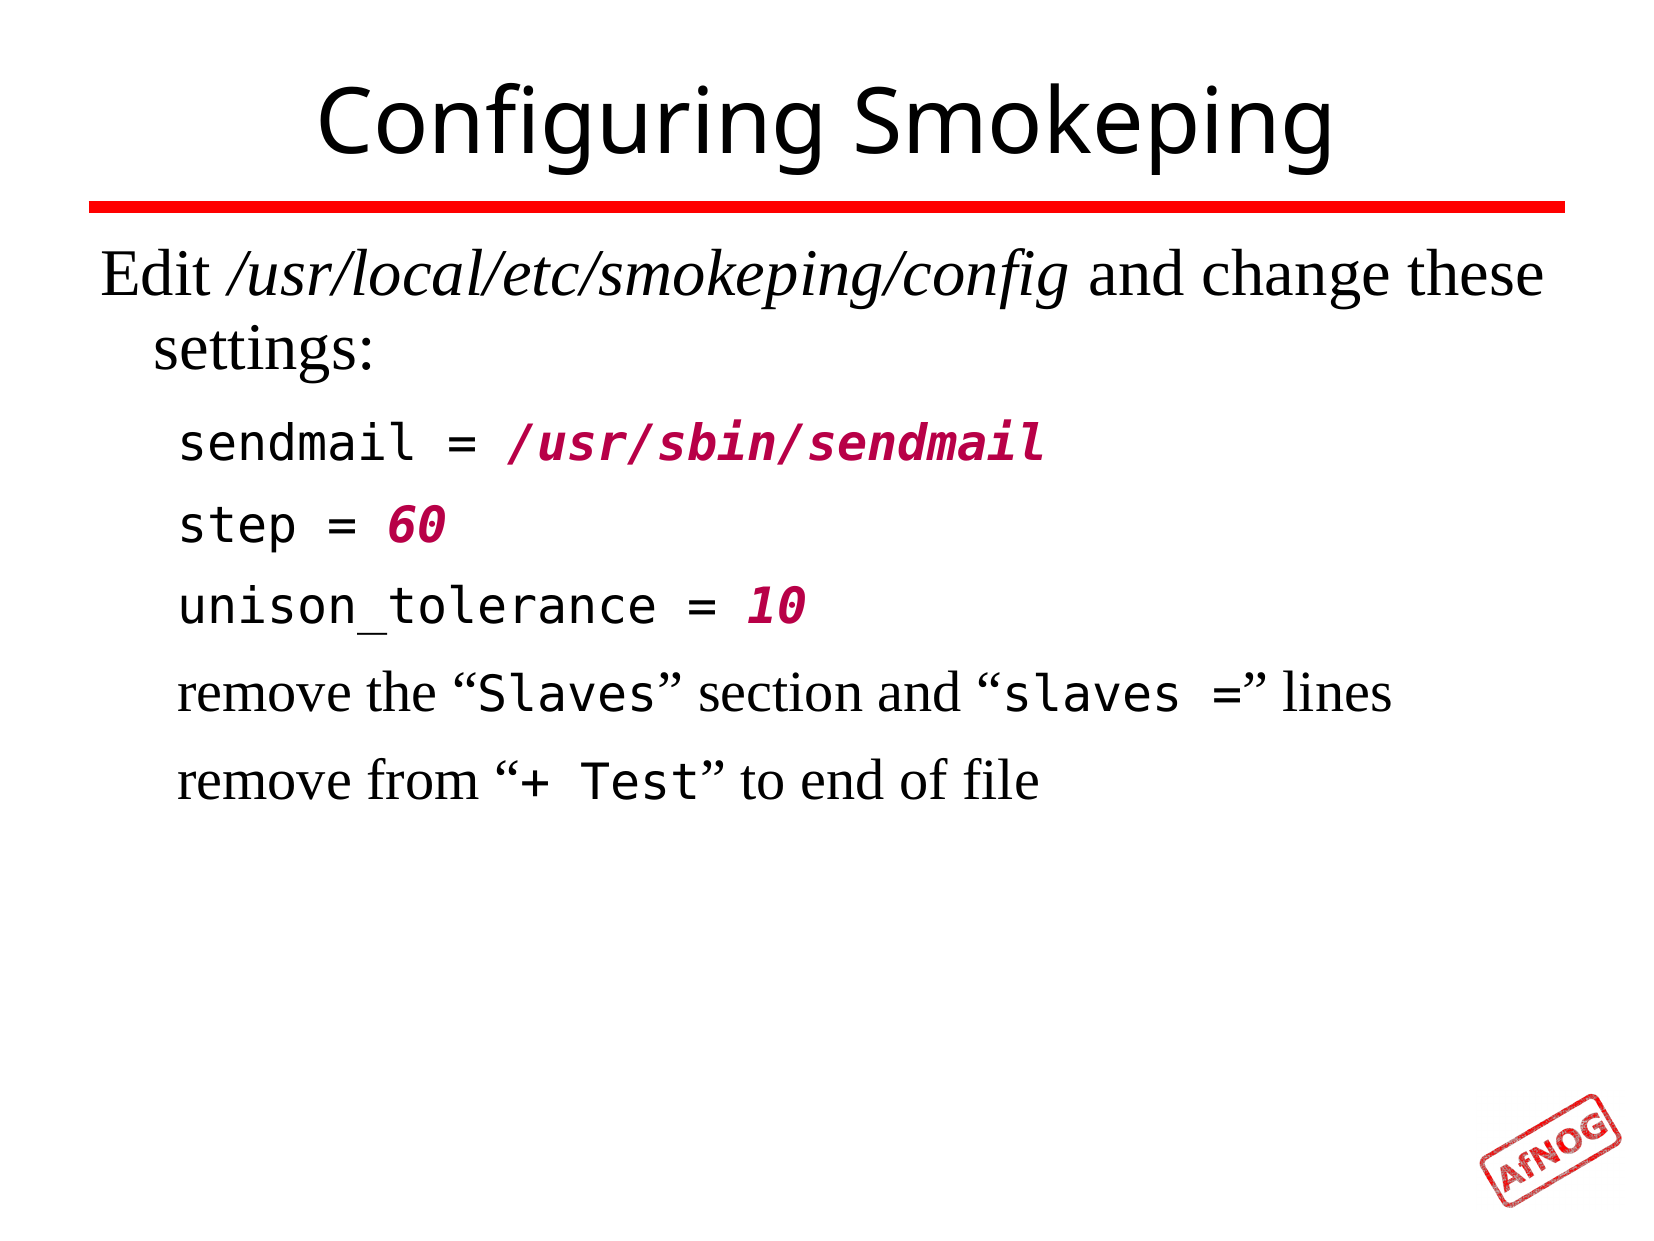

# Configuring Smokeping
Edit /usr/local/etc/smokeping/config and change these settings:
sendmail = /usr/sbin/sendmail
step = 60
unison_tolerance = 10
remove the “Slaves” section and “slaves =” lines
remove from “+ Test” to end of file